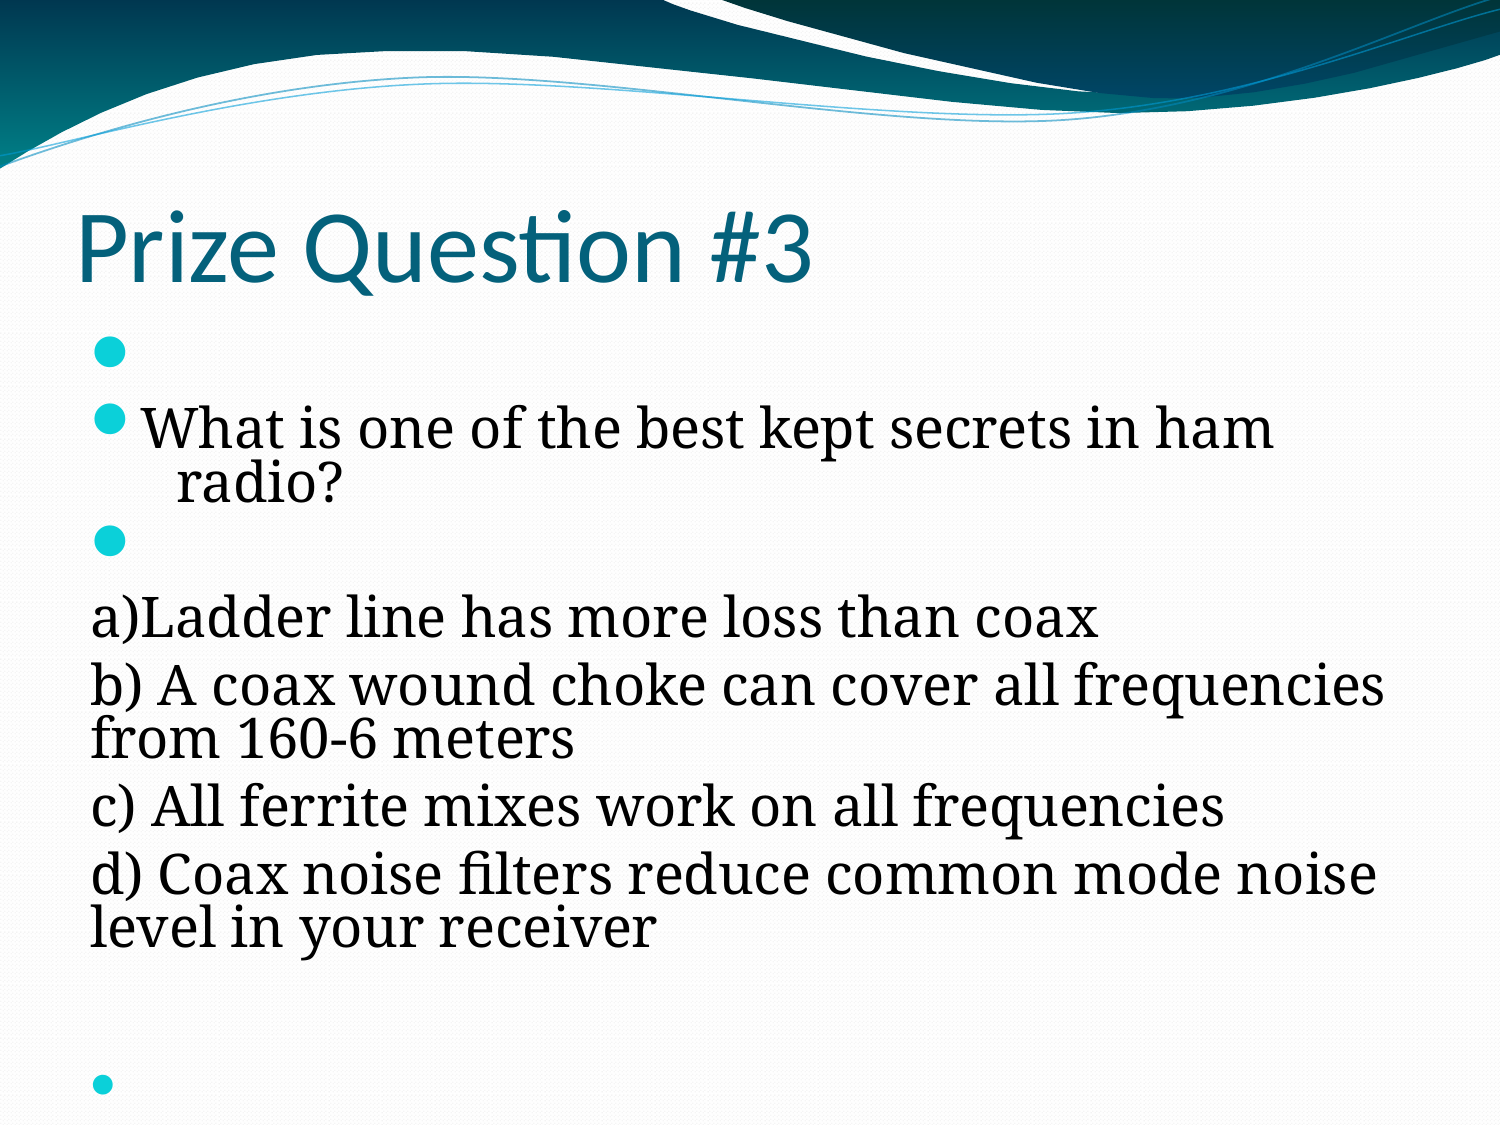

# Prize Question #3
What is one of the best kept secrets in ham radio?
a)Ladder line has more loss than coax
b) A coax wound choke can cover all frequencies from 160-6 meters
c) All ferrite mixes work on all frequencies
d) Coax noise filters reduce common mode noise level in your receiver